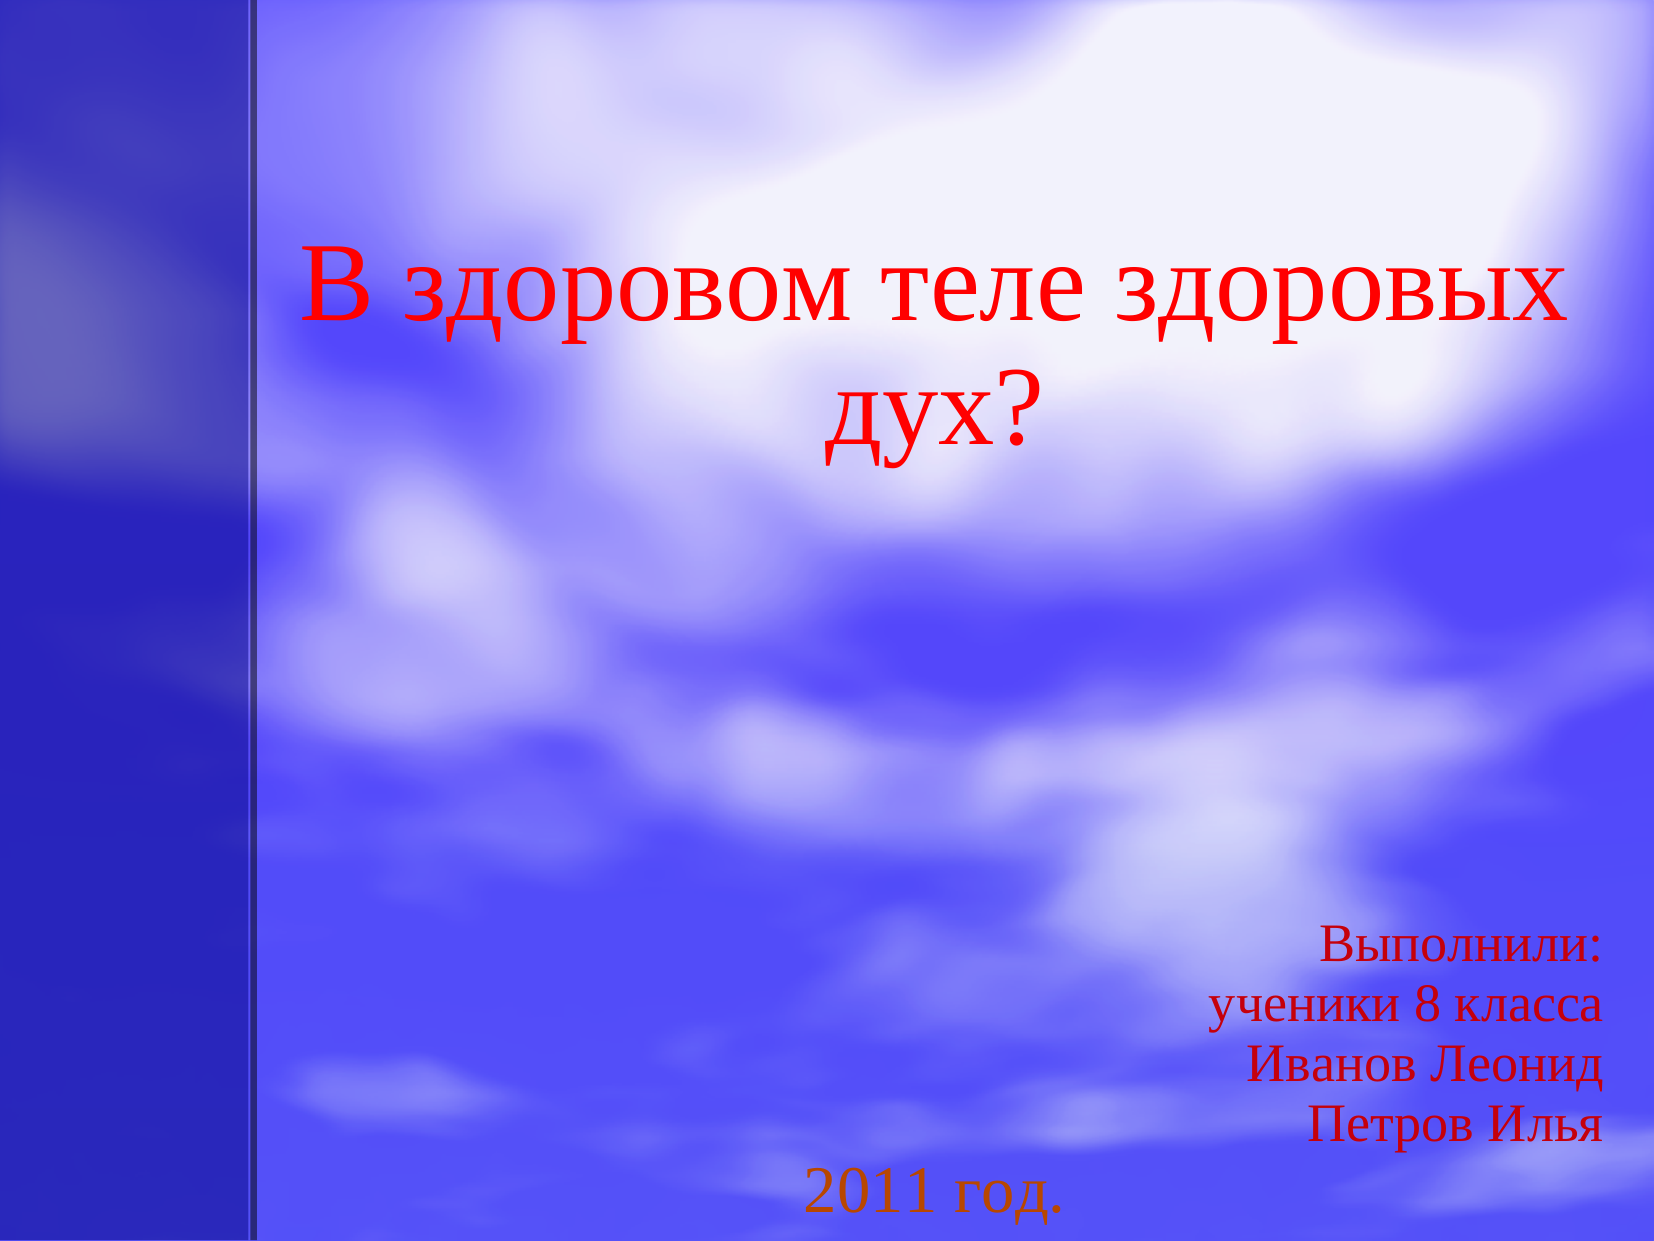

# В здоровом теле здоровых дух?
Выполнили:
 ученики 8 класса
Иванов Леонид
Петров Илья
2011 год.